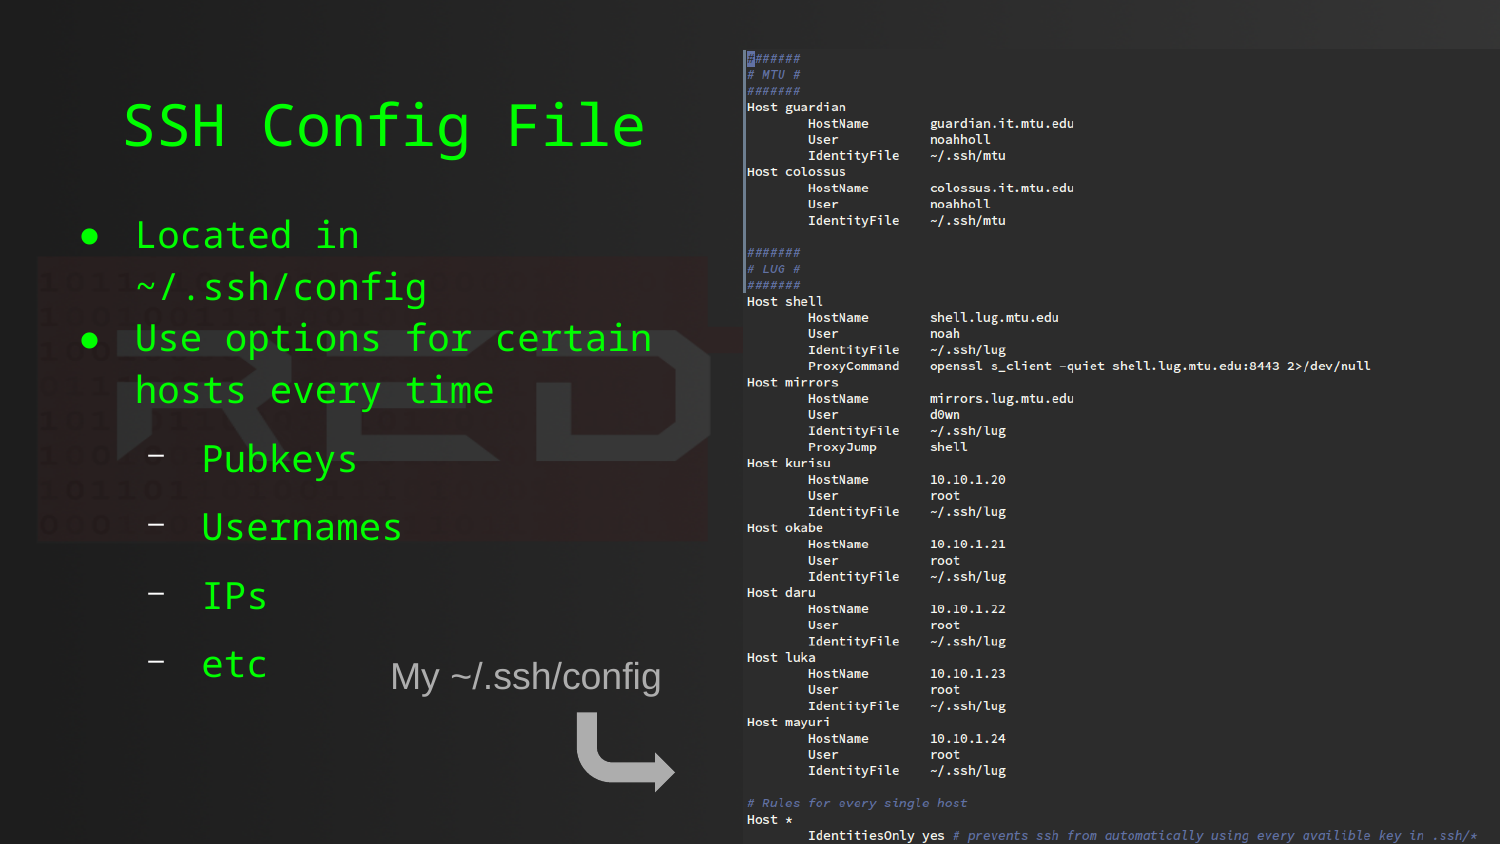

# SSH Config File
Located in ~/.ssh/config
Use options for certain hosts every time
Pubkeys
Usernames
IPs
etc
My ~/.ssh/config